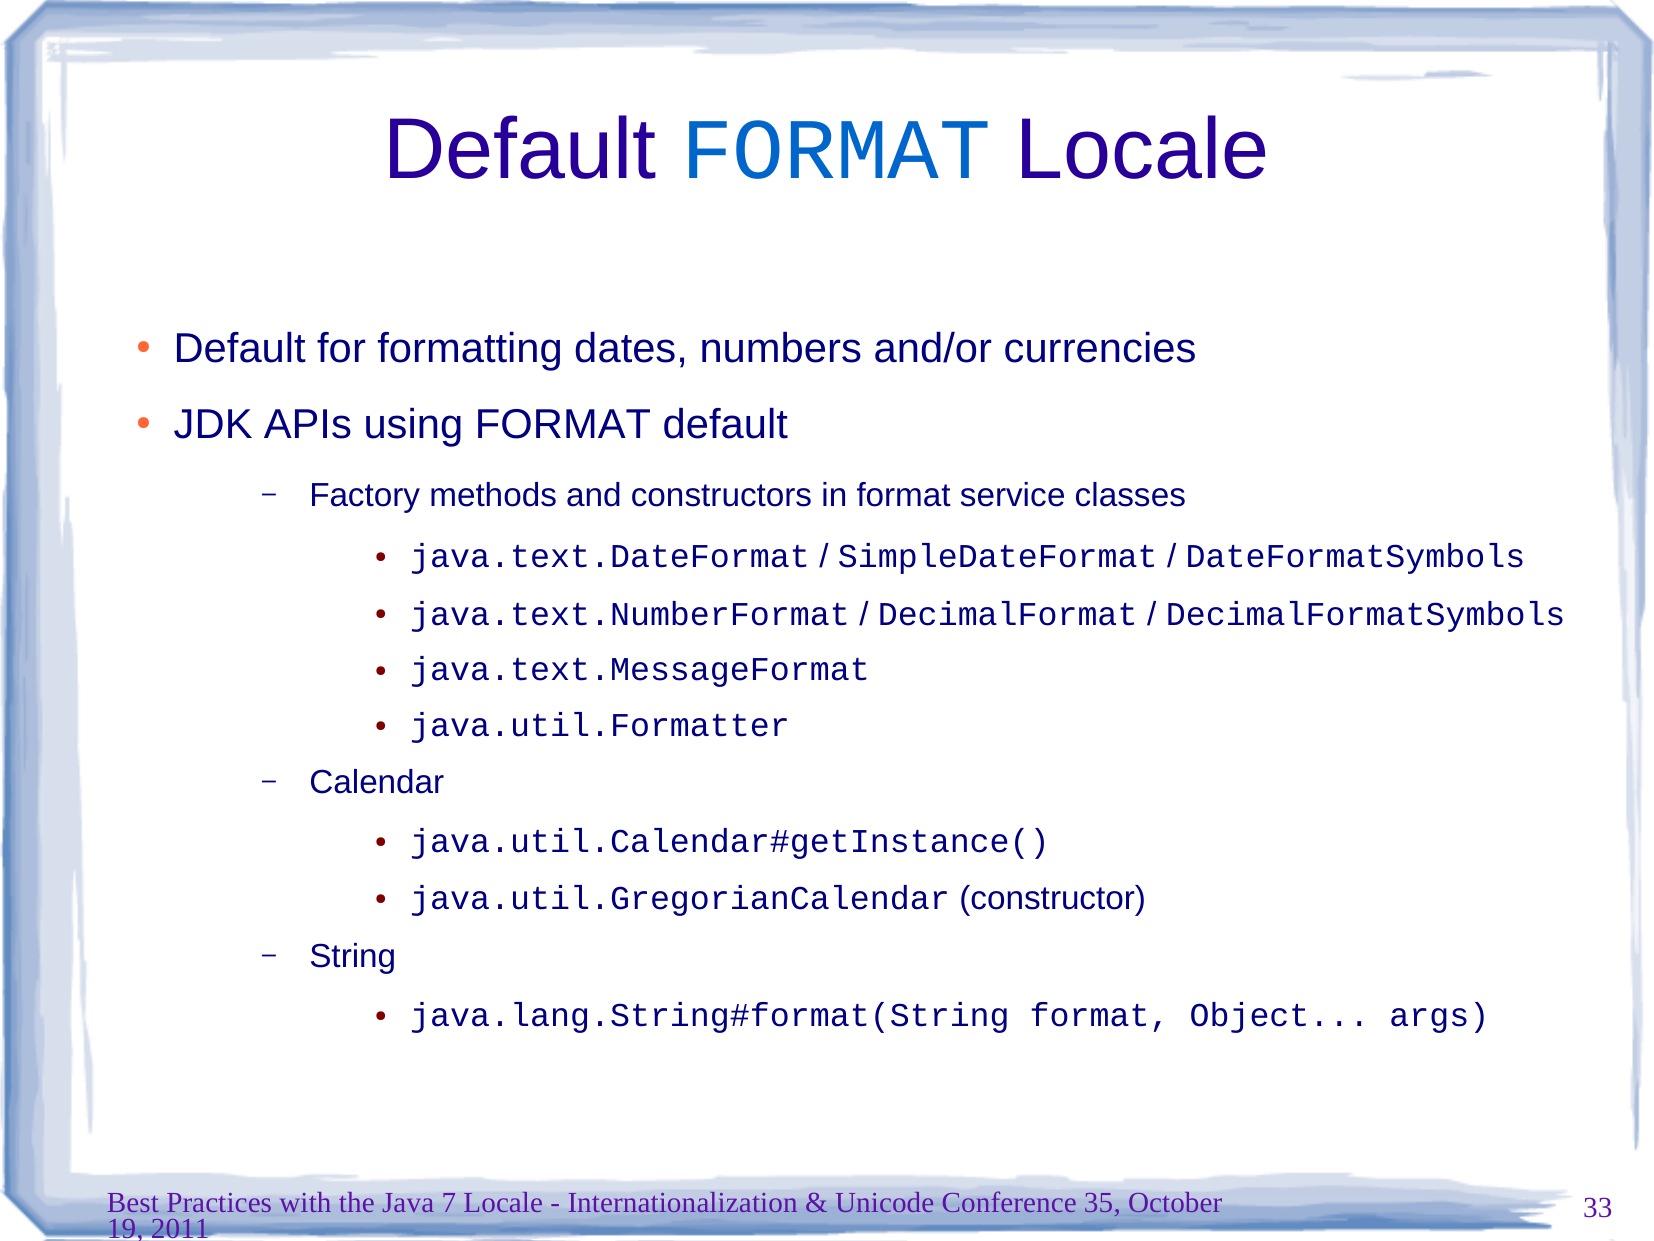

# Default FORMAT Locale
Default for formatting dates, numbers and/or currencies
JDK APIs using FORMAT default
Factory methods and constructors in format service classes
java.text.DateFormat / SimpleDateFormat / DateFormatSymbols
java.text.NumberFormat / DecimalFormat / DecimalFormatSymbols
java.text.MessageFormat
java.util.Formatter
Calendar
java.util.Calendar#getInstance()
java.util.GregorianCalendar (constructor)
String
java.lang.String#format(String format, Object... args)
Best Practices with the Java 7 Locale - Internationalization & Unicode Conference 35, October 19, 2011
33